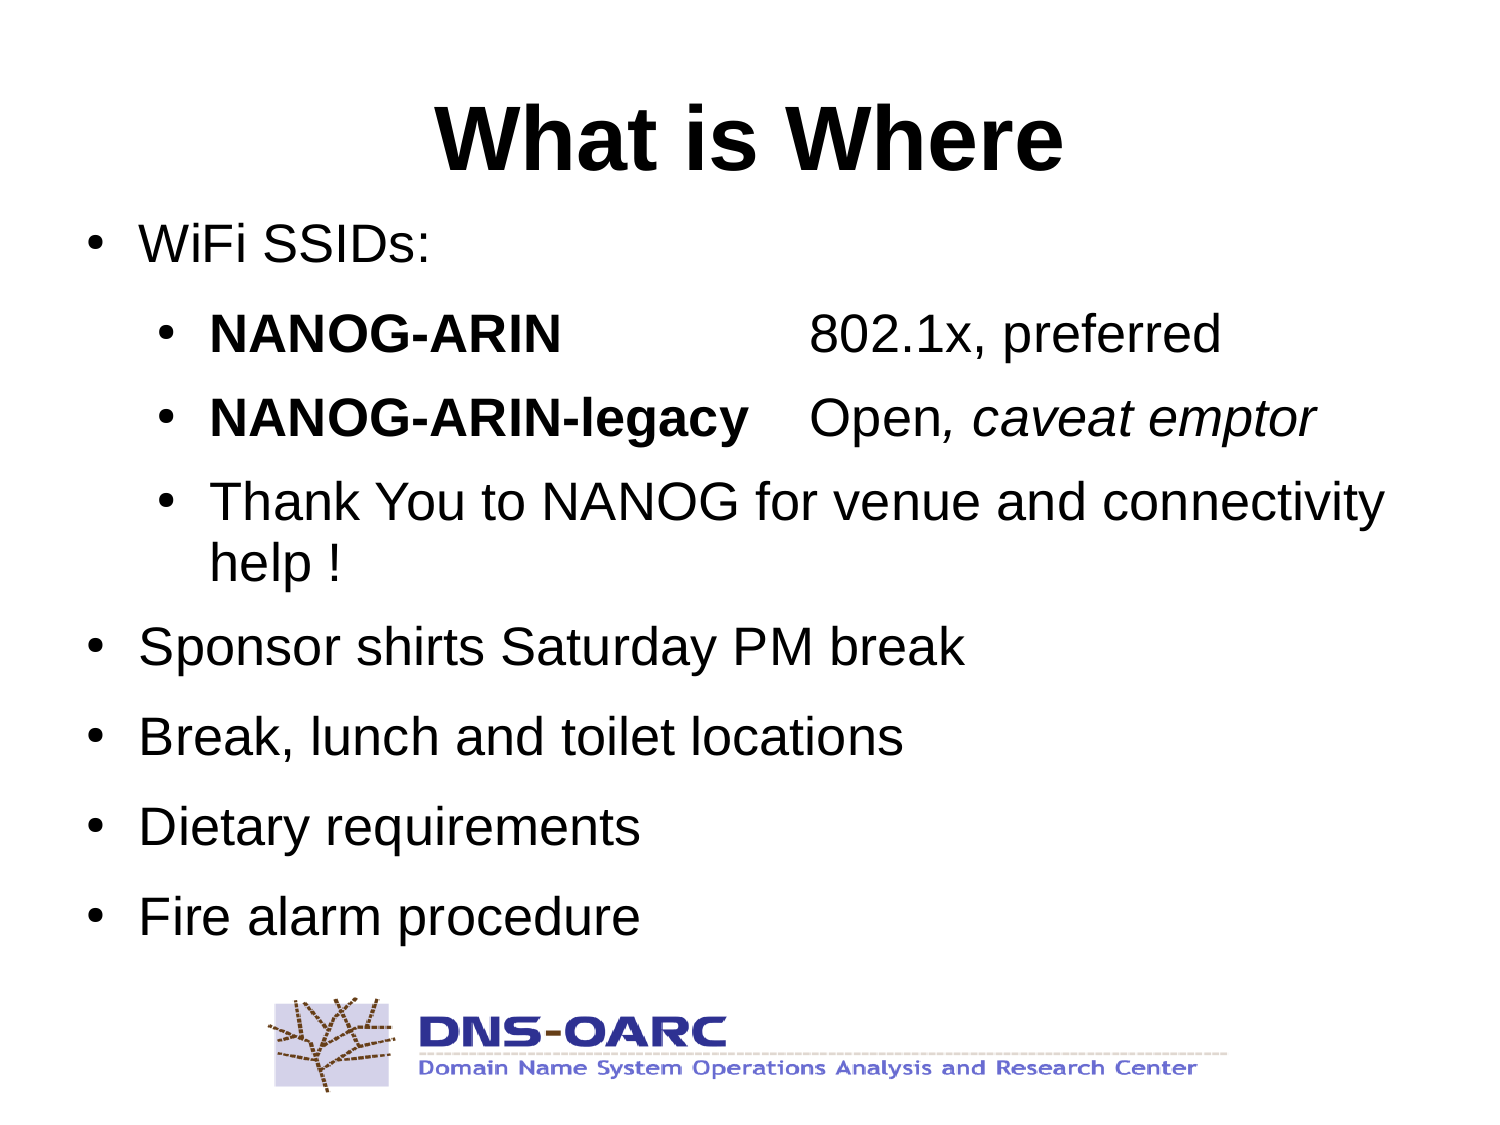

# What is Where
WiFi SSIDs:
NANOG-ARIN		 		802.1x, preferred
NANOG-ARIN-legacy	Open, caveat emptor
Thank You to NANOG for venue and connectivity help !
Sponsor shirts Saturday PM break
Break, lunch and toilet locations
Dietary requirements
Fire alarm procedure